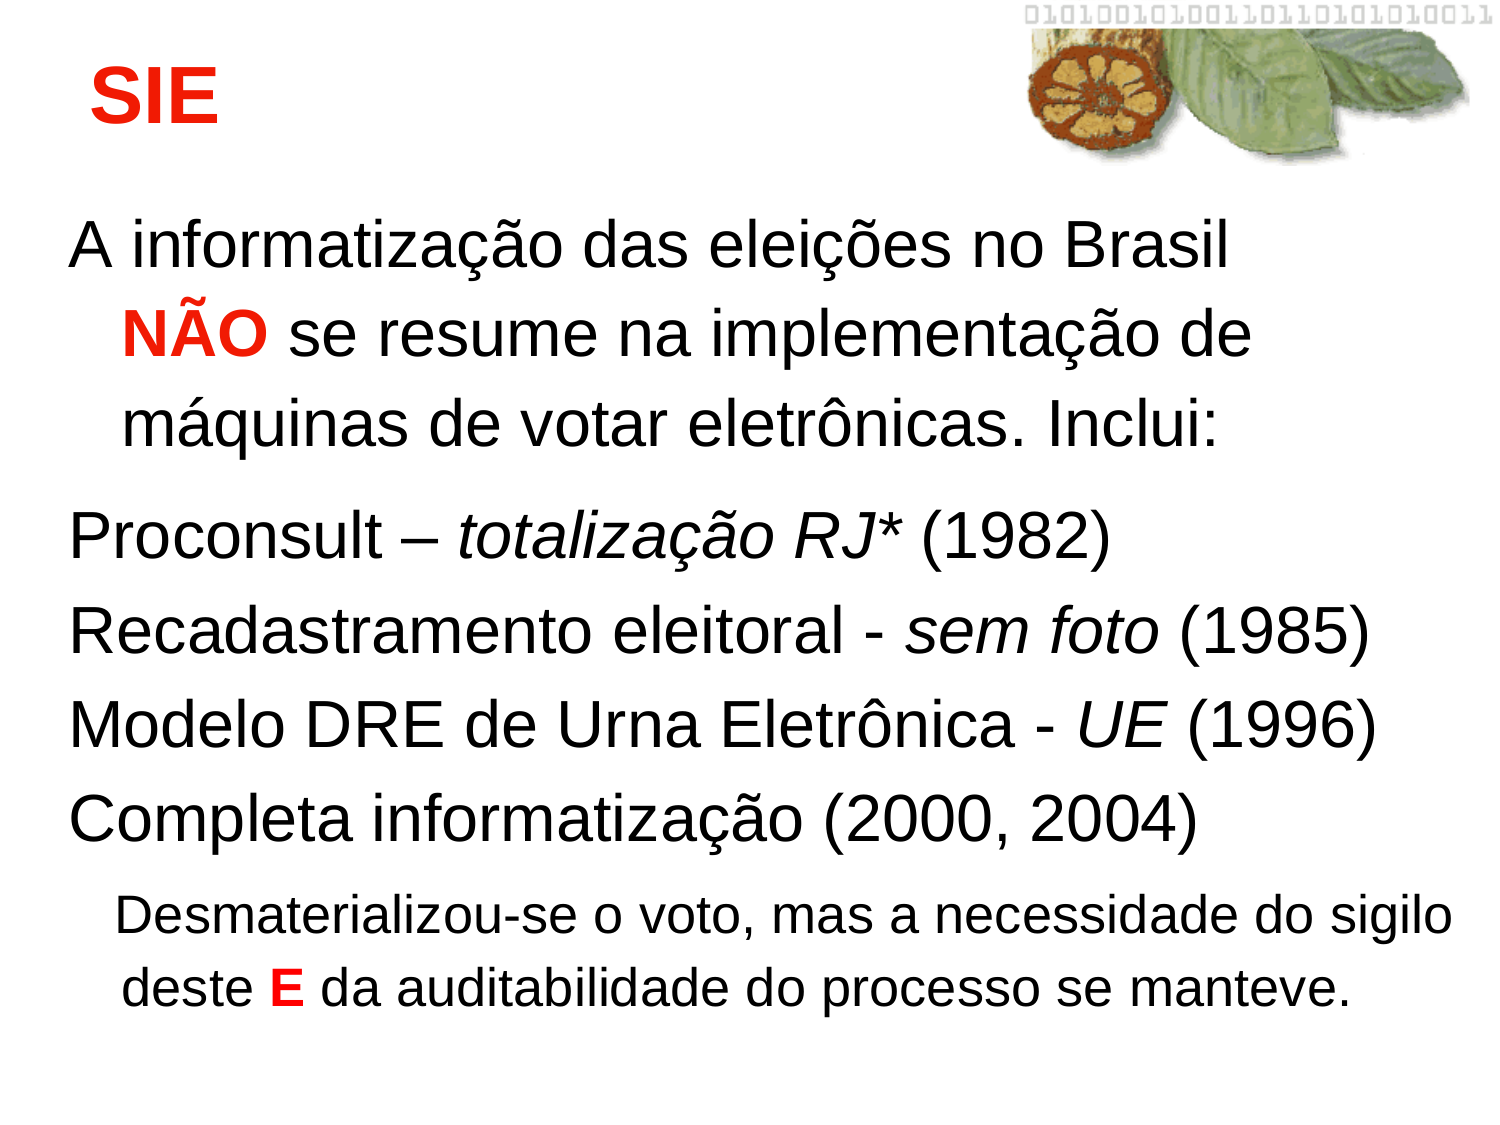

# SIE
A informatização das eleições no Brasil
NÃO se resume na implementação de máquinas de votar eletrônicas. Inclui:
Proconsult – totalização RJ* (1982)
Recadastramento eleitoral - sem foto (1985)
Modelo DRE de Urna Eletrônica - UE (1996)
Completa informatização (2000, 2004)
Desmaterializou-se o voto, mas a necessidade do sigilo deste E da auditabilidade do processo se manteve.